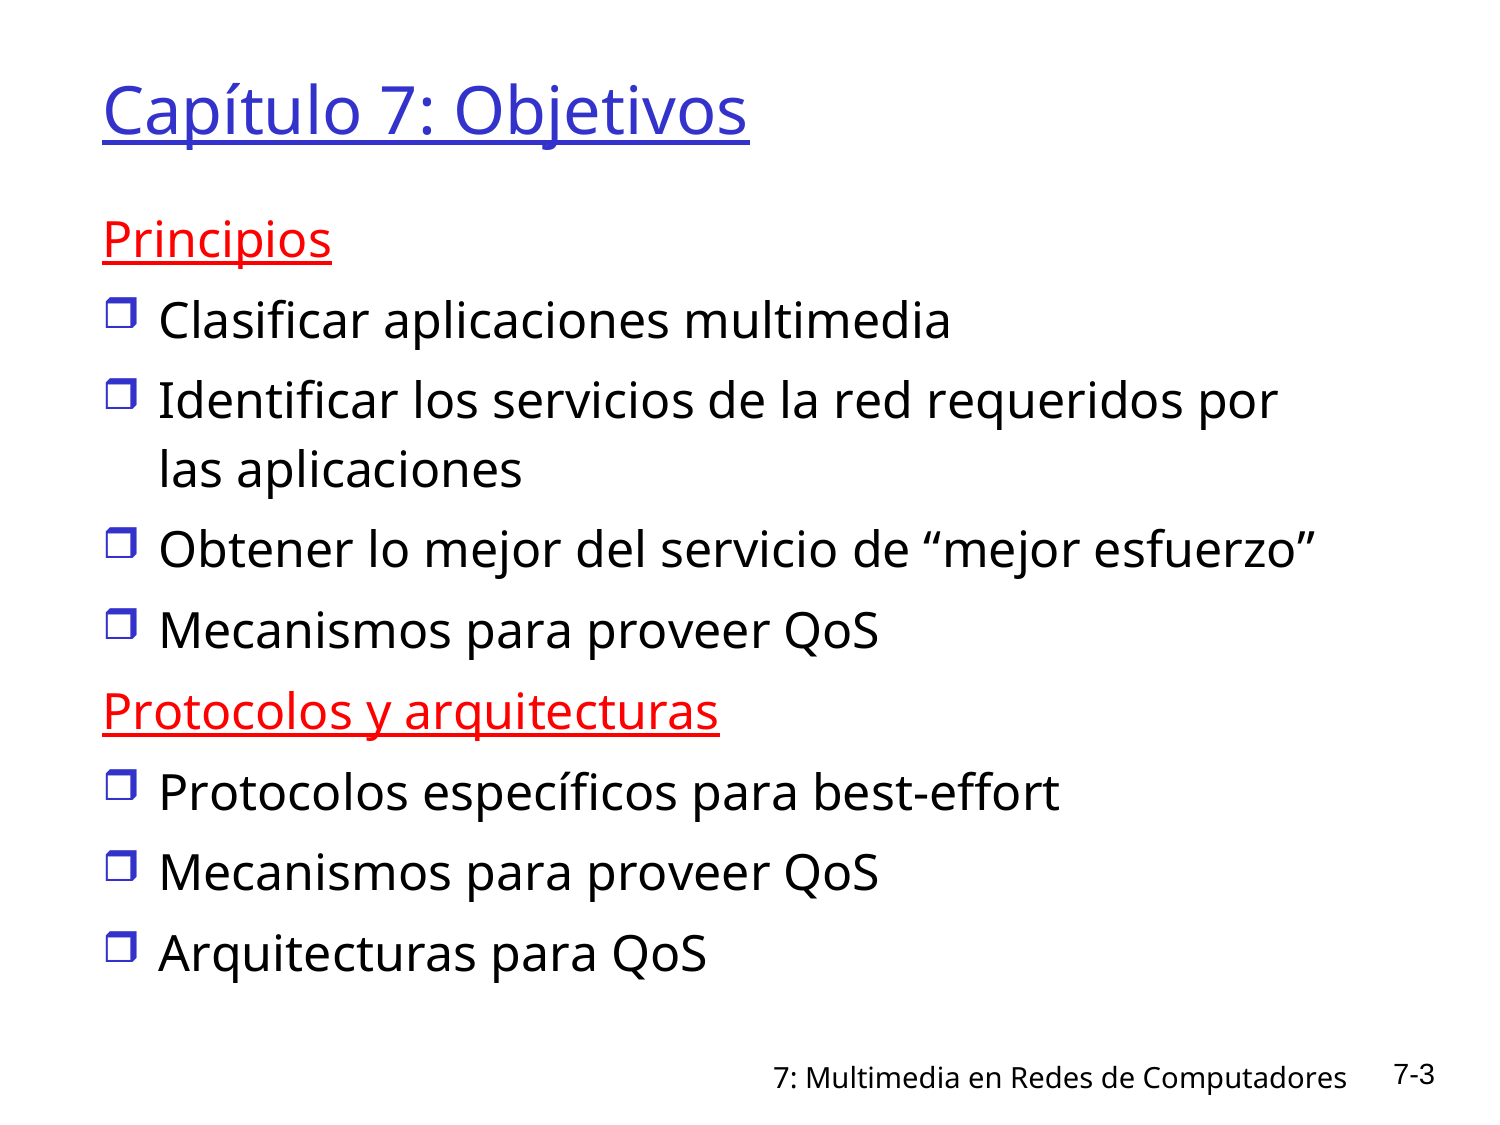

# Capítulo 7: Objetivos
Principios
Clasificar aplicaciones multimedia
Identificar los servicios de la red requeridos por las aplicaciones
Obtener lo mejor del servicio de “mejor esfuerzo”
Mecanismos para proveer QoS
Protocolos y arquitecturas
Protocolos específicos para best-effort
Mecanismos para proveer QoS
Arquitecturas para QoS
3